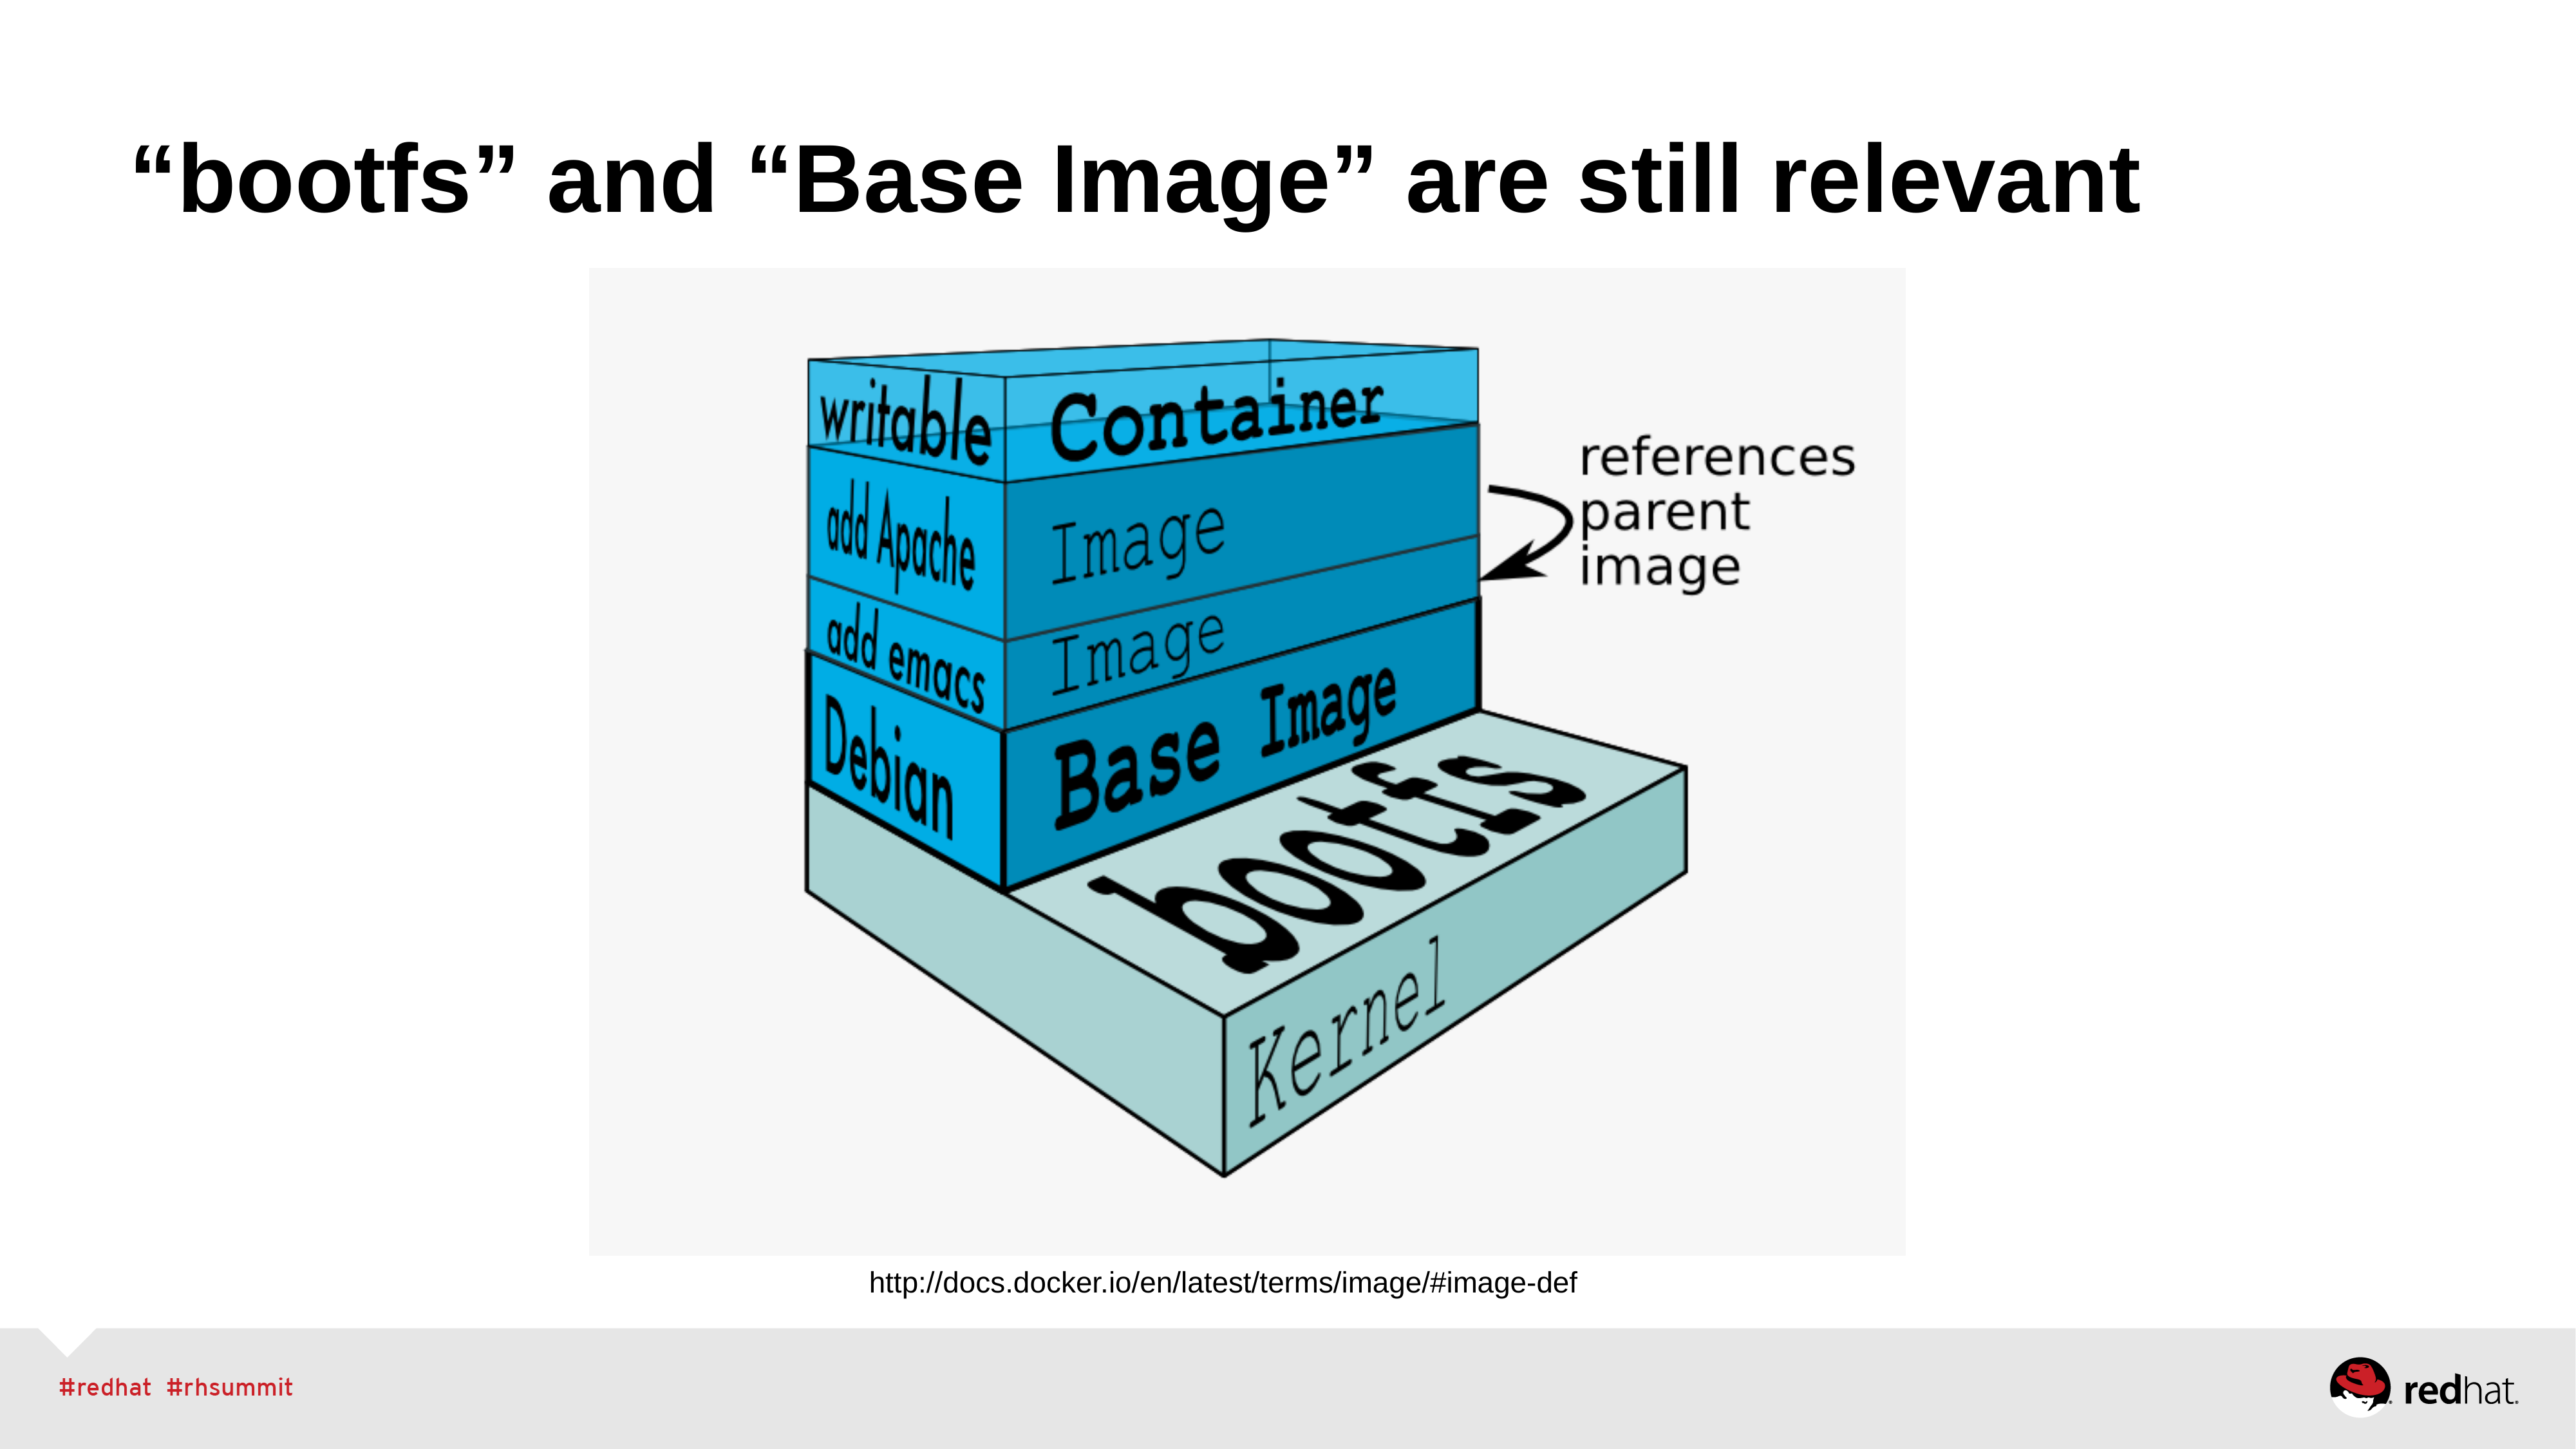

# “bootfs” and “Base Image” are still relevant
http://docs.docker.io/en/latest/terms/image/#image-def